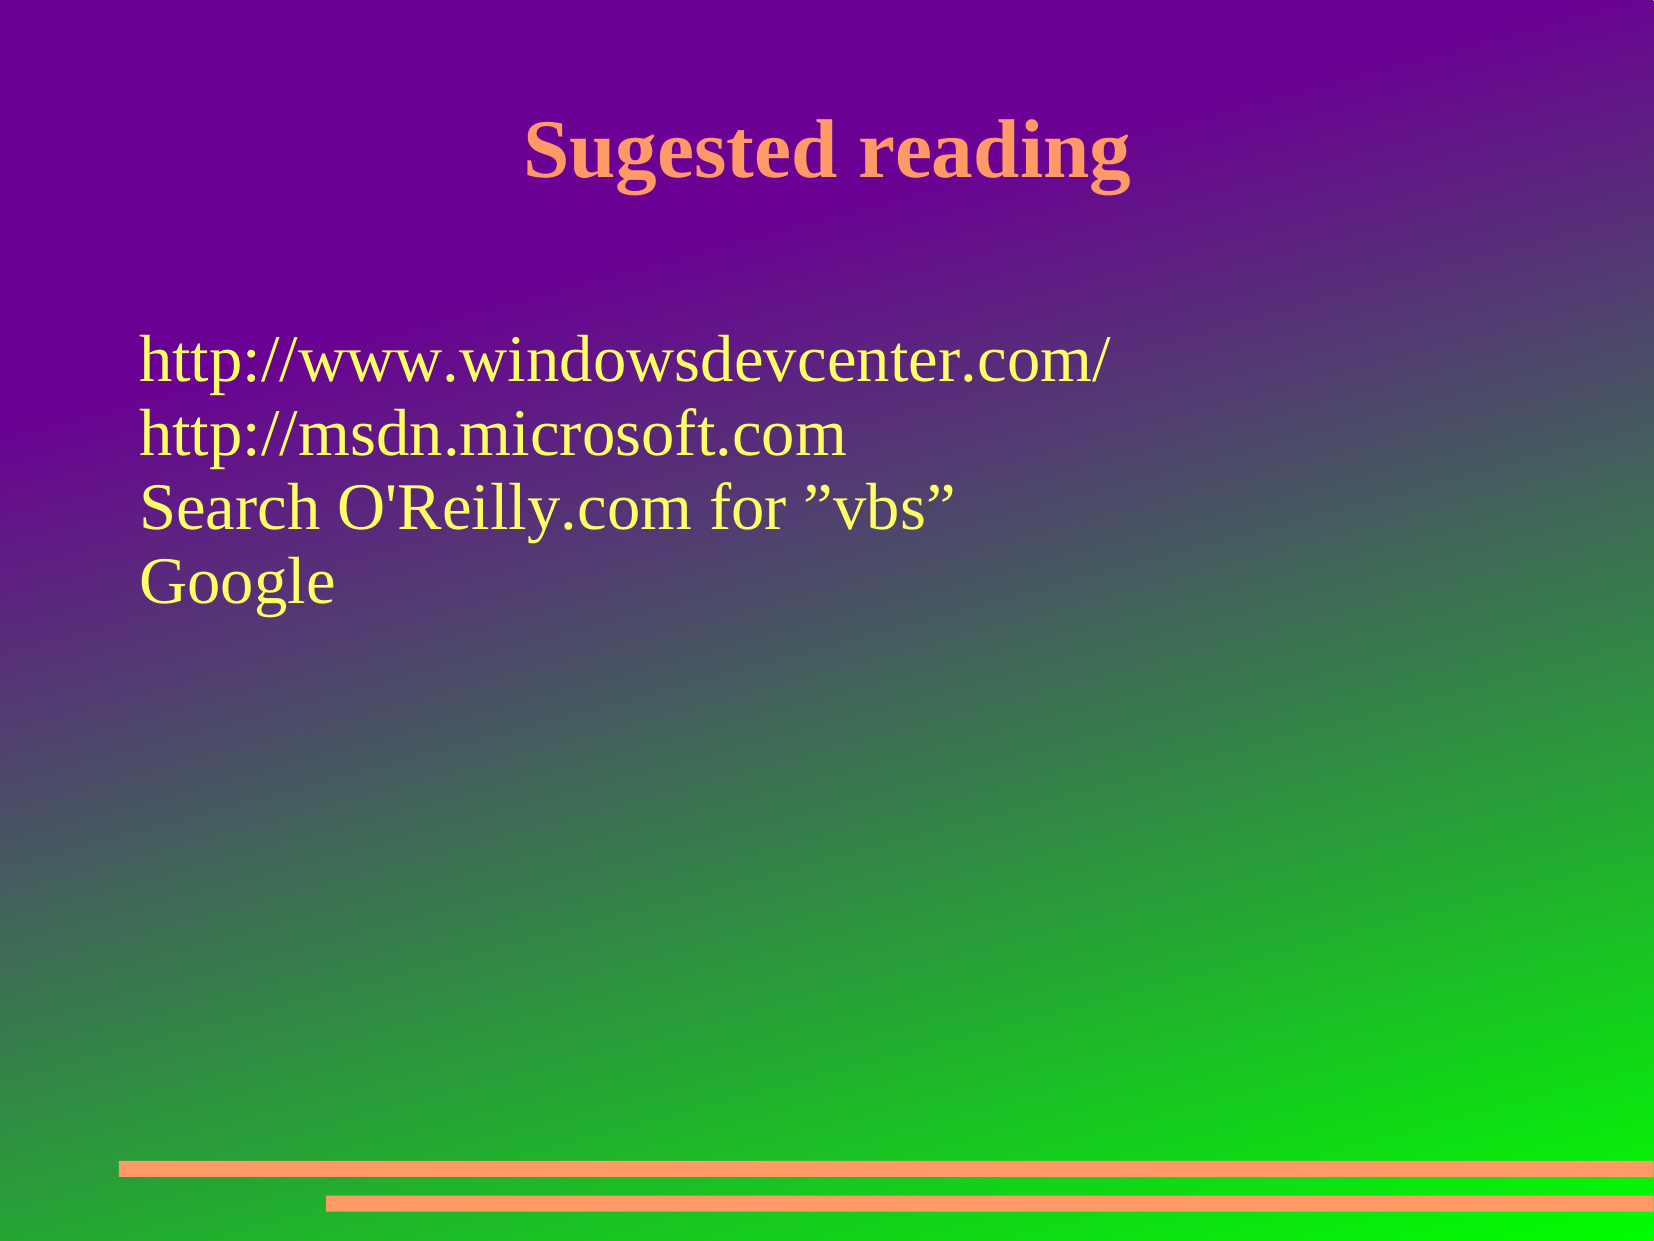

# Sugested reading
http://www.windowsdevcenter.com/
http://msdn.microsoft.com
Search O'Reilly.com for ”vbs”
Google